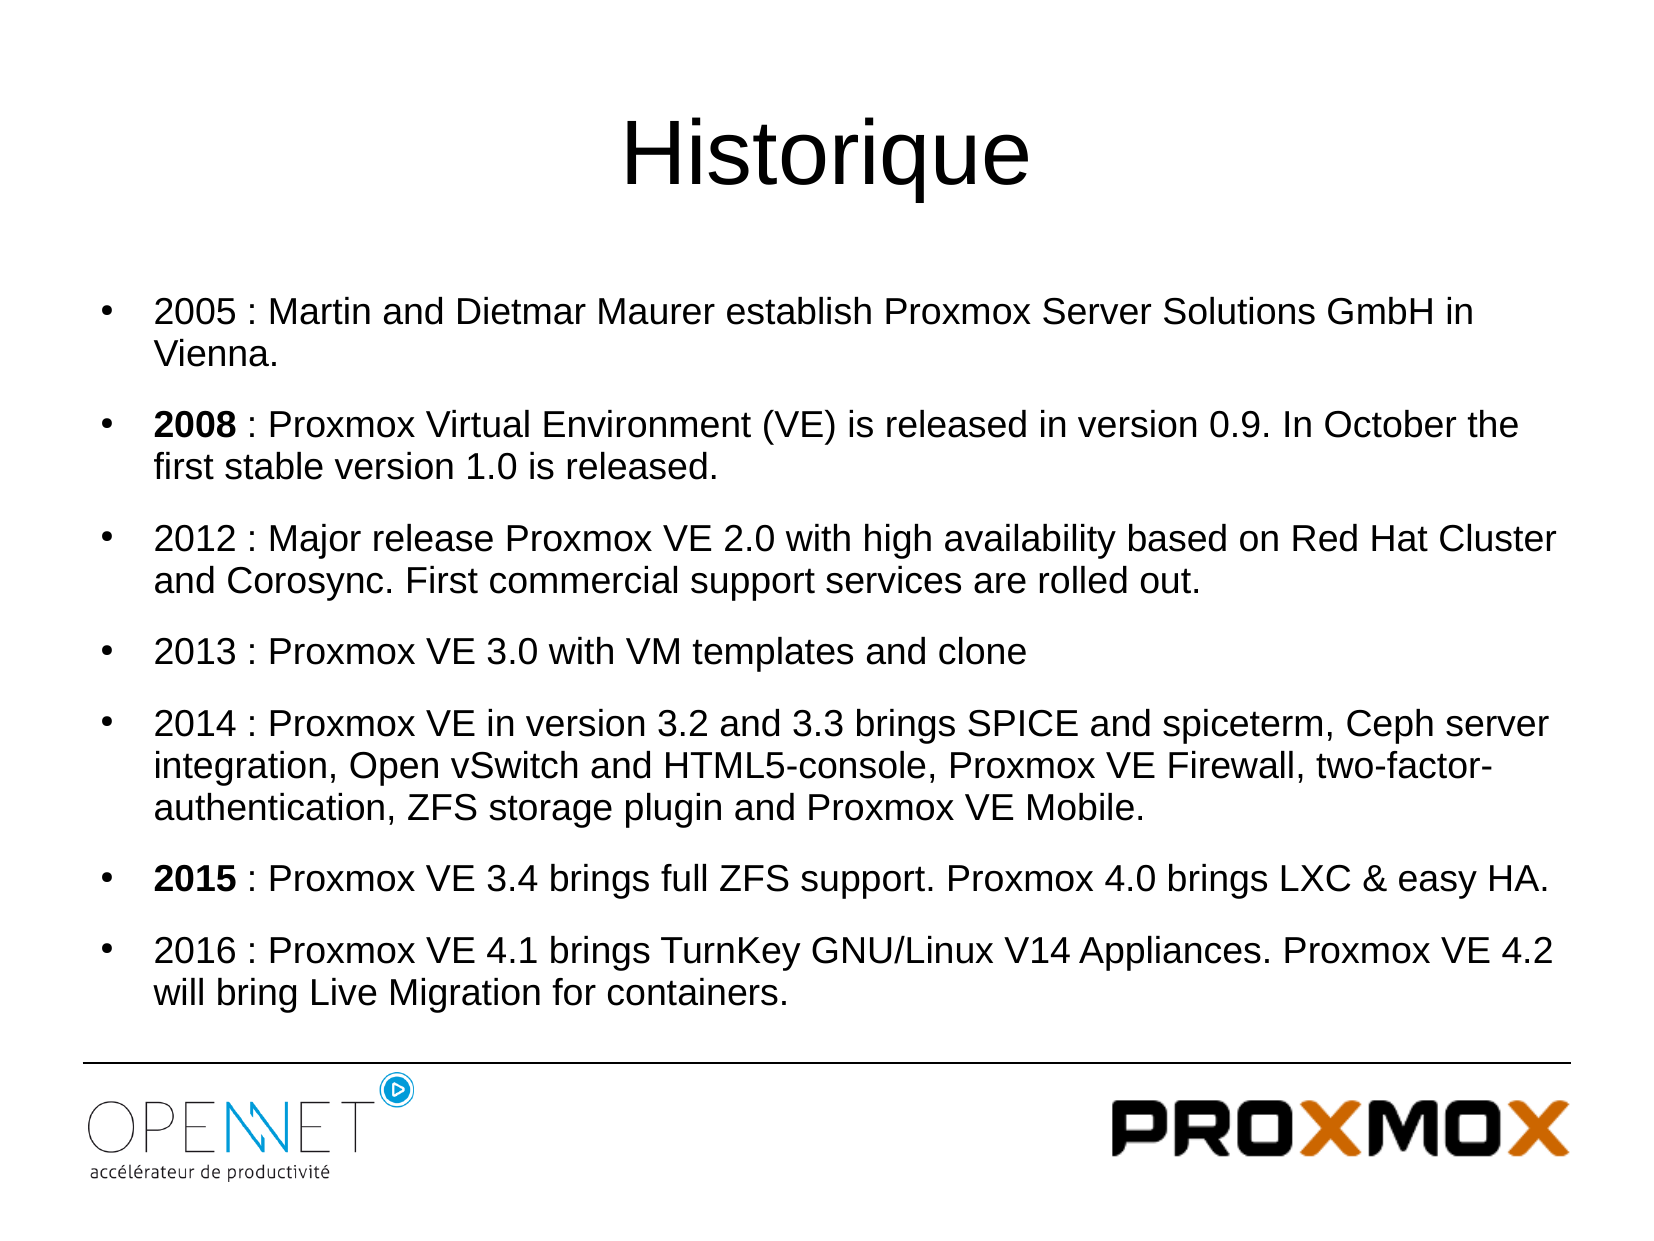

# Historique
2005 : Martin and Dietmar Maurer establish Proxmox Server Solutions GmbH in Vienna.
2008 : Proxmox Virtual Environment (VE) is released in version 0.9. In October the first stable version 1.0 is released.
2012 : Major release Proxmox VE 2.0 with high availability based on Red Hat Cluster and Corosync. First commercial support services are rolled out.
2013 : Proxmox VE 3.0 with VM templates and clone
2014 : Proxmox VE in version 3.2 and 3.3 brings SPICE and spiceterm, Ceph server integration, Open vSwitch and HTML5-console, Proxmox VE Firewall, two-factor-authentication, ZFS storage plugin and Proxmox VE Mobile.
2015 : Proxmox VE 3.4 brings full ZFS support. Proxmox 4.0 brings LXC & easy HA.
2016 : Proxmox VE 4.1 brings TurnKey GNU/Linux V14 Appliances. Proxmox VE 4.2 will bring Live Migration for containers.